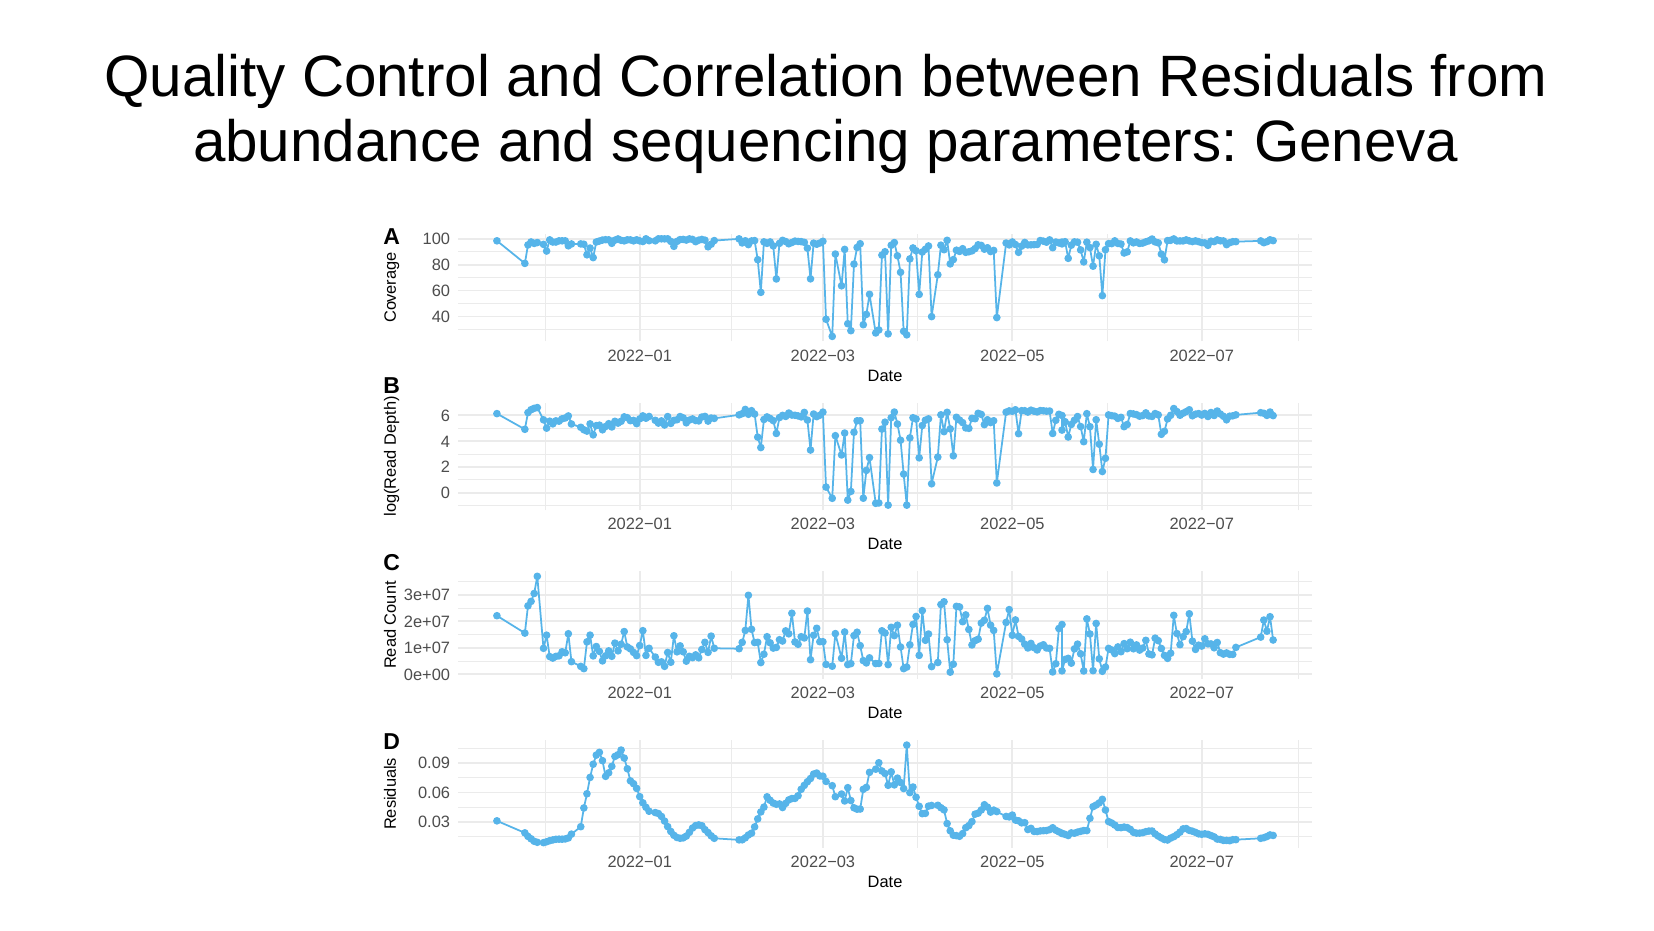

# Quality Control and Correlation between Residuals from abundance and sequencing parameters: Geneva